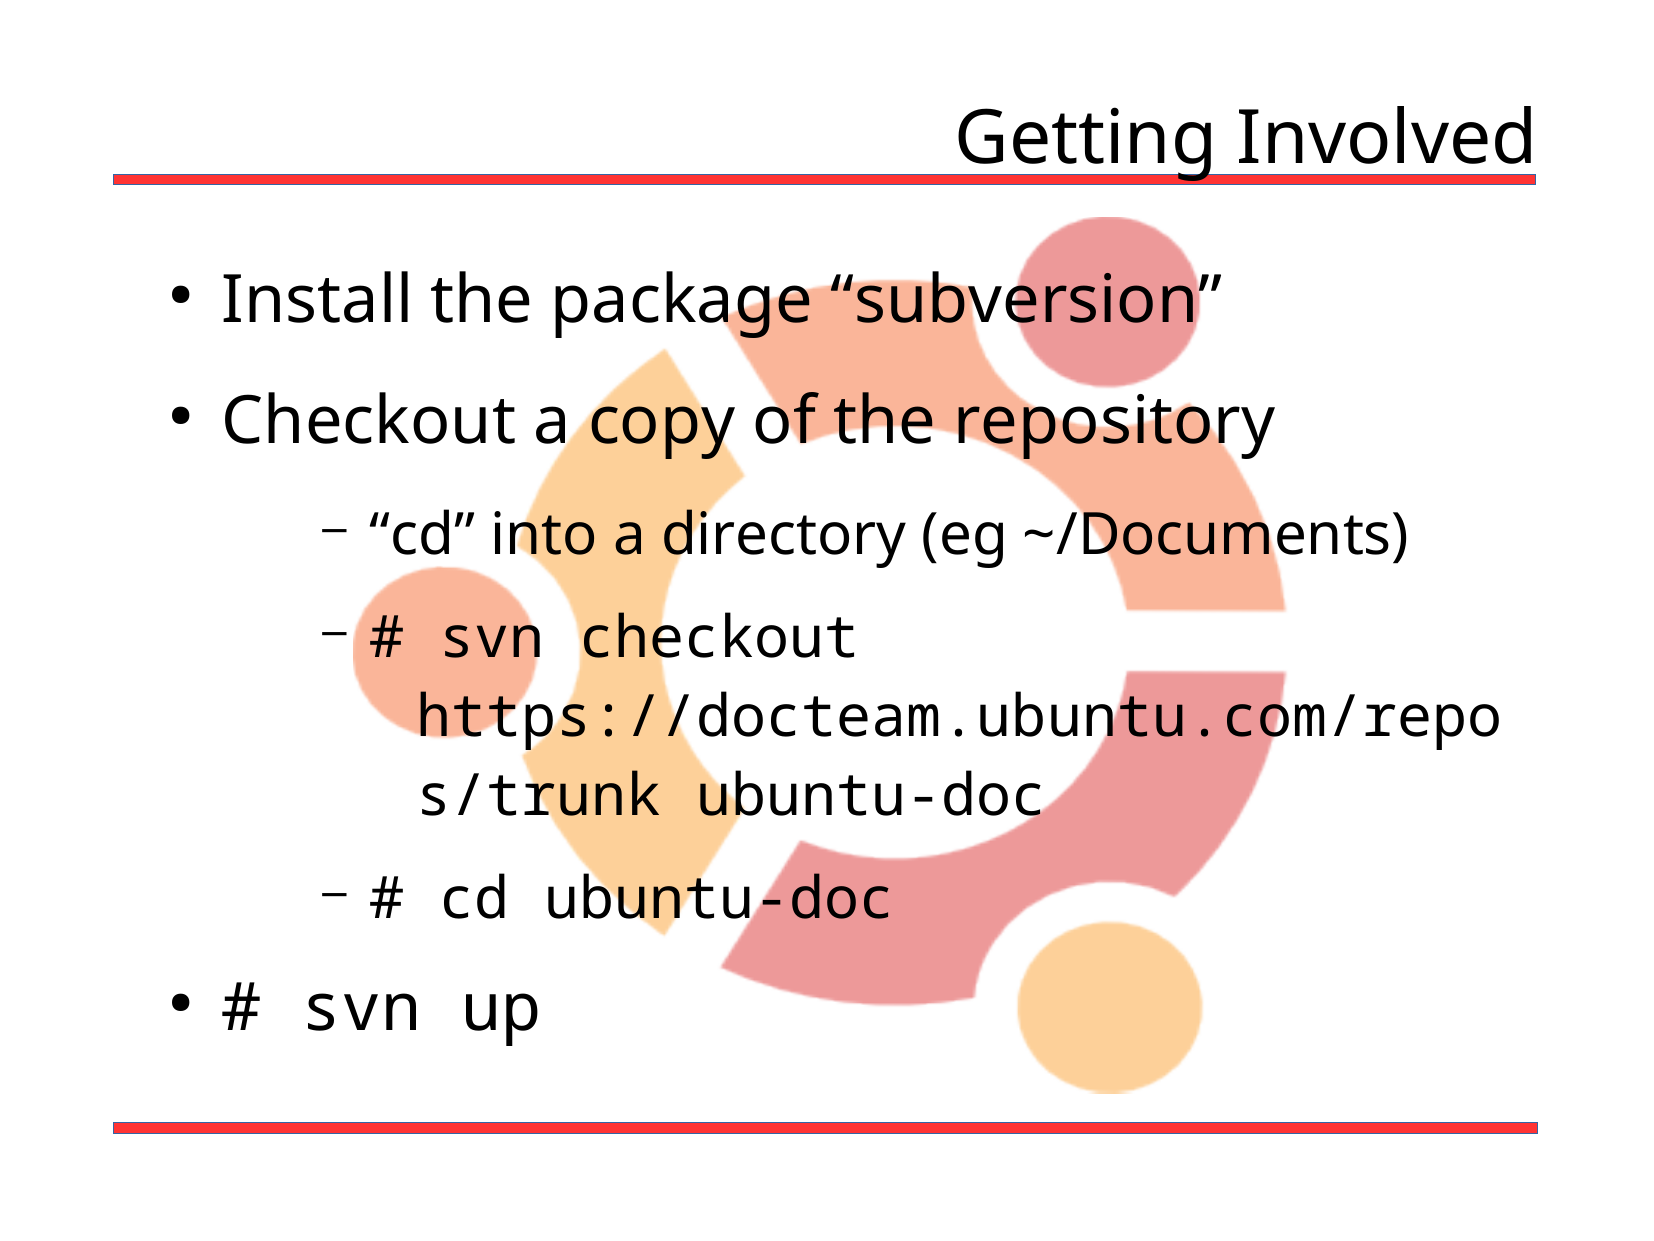

# Getting Involved
Install the package “subversion”
Checkout a copy of the repository
“cd” into a directory (eg ~/Documents)
# svn checkout https://docteam.ubuntu.com/repos/trunk ubuntu-doc
# cd ubuntu-doc
# svn up